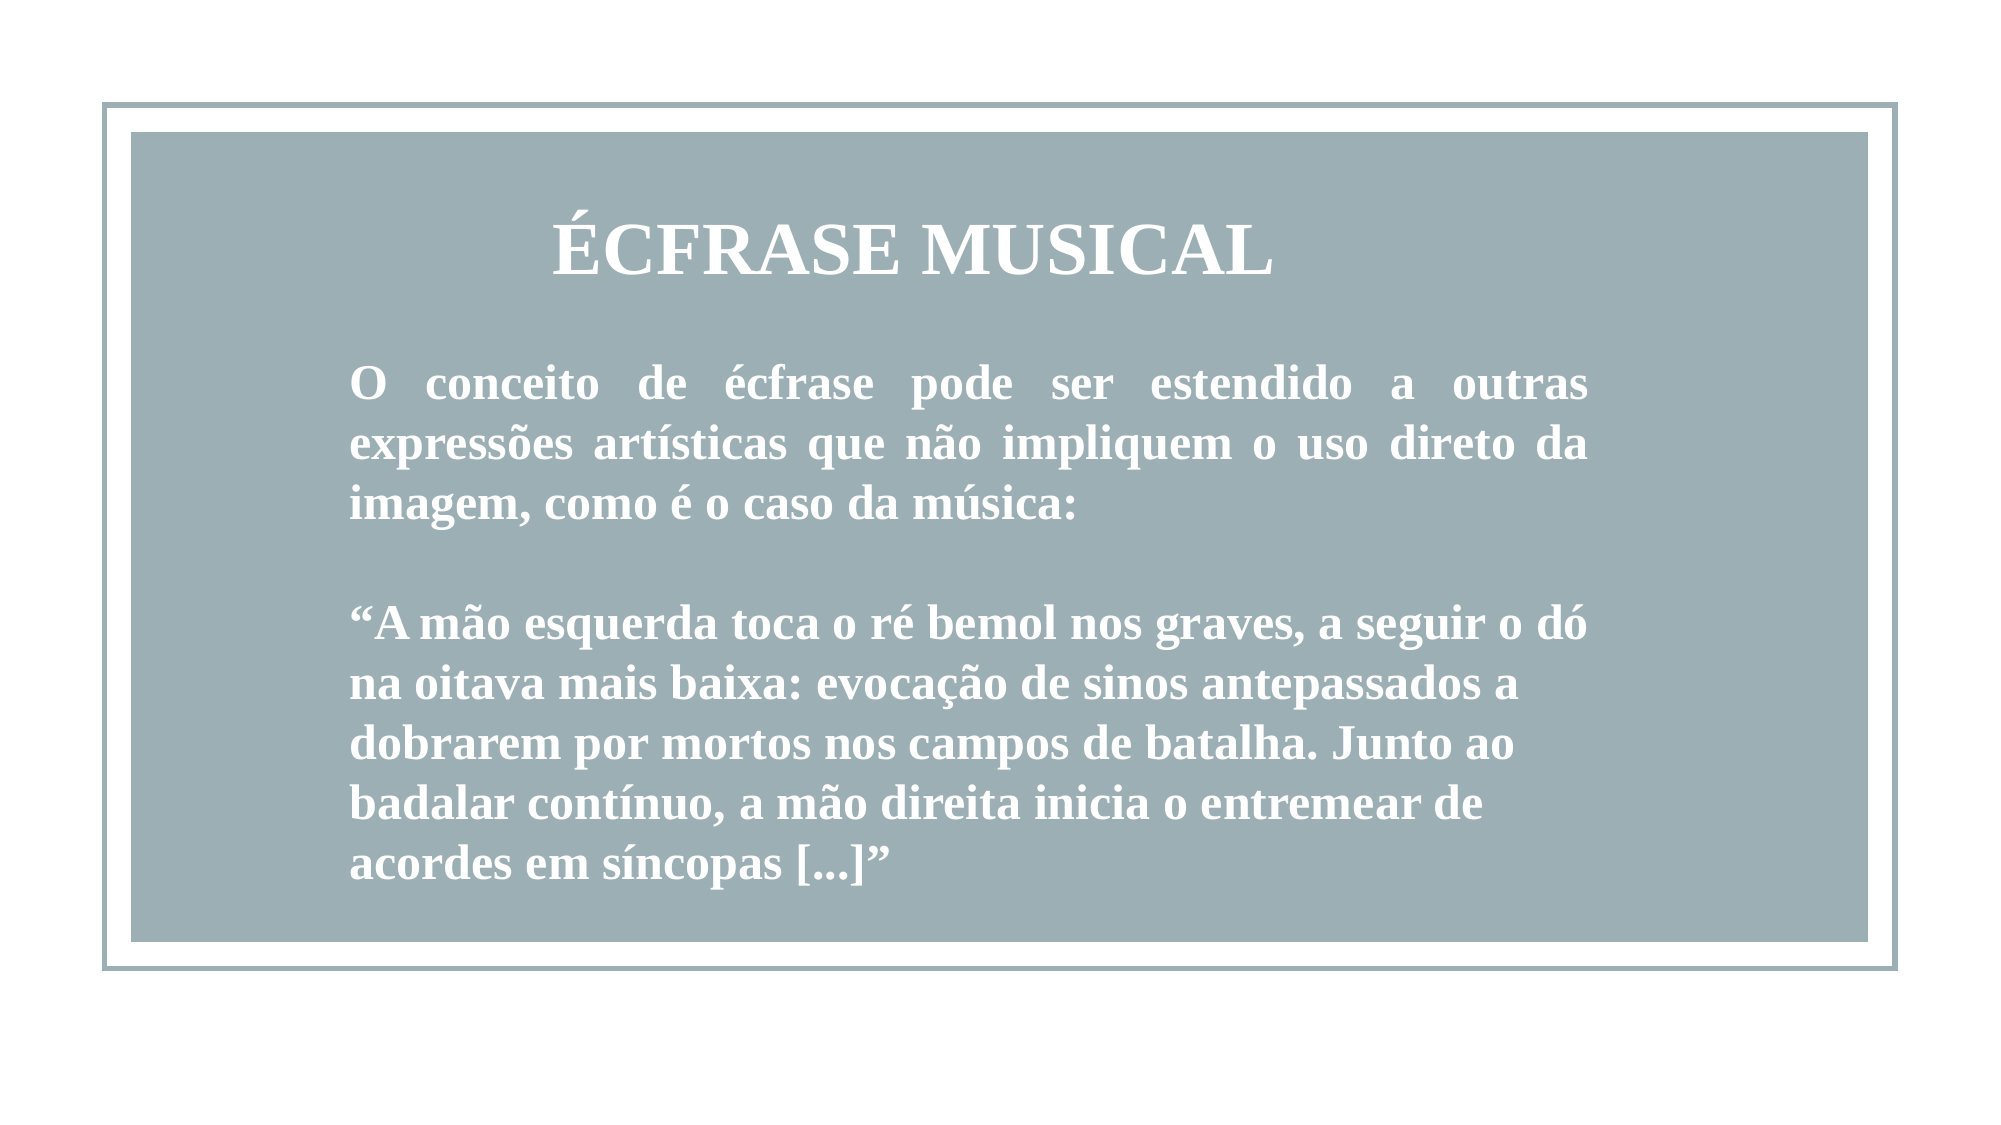

ÉCFRASE MUSICAL
O conceito de écfrase pode ser estendido a outras expressões artísticas que não impliquem o uso direto da imagem, como é o caso da música:
“A mão esquerda toca o ré bemol nos graves, a seguir o dó na oitava mais baixa: evocação de sinos antepassados a dobrarem por mortos nos campos de batalha. Junto ao badalar contínuo, a mão direita inicia o entremear de acordes em síncopas [...]”